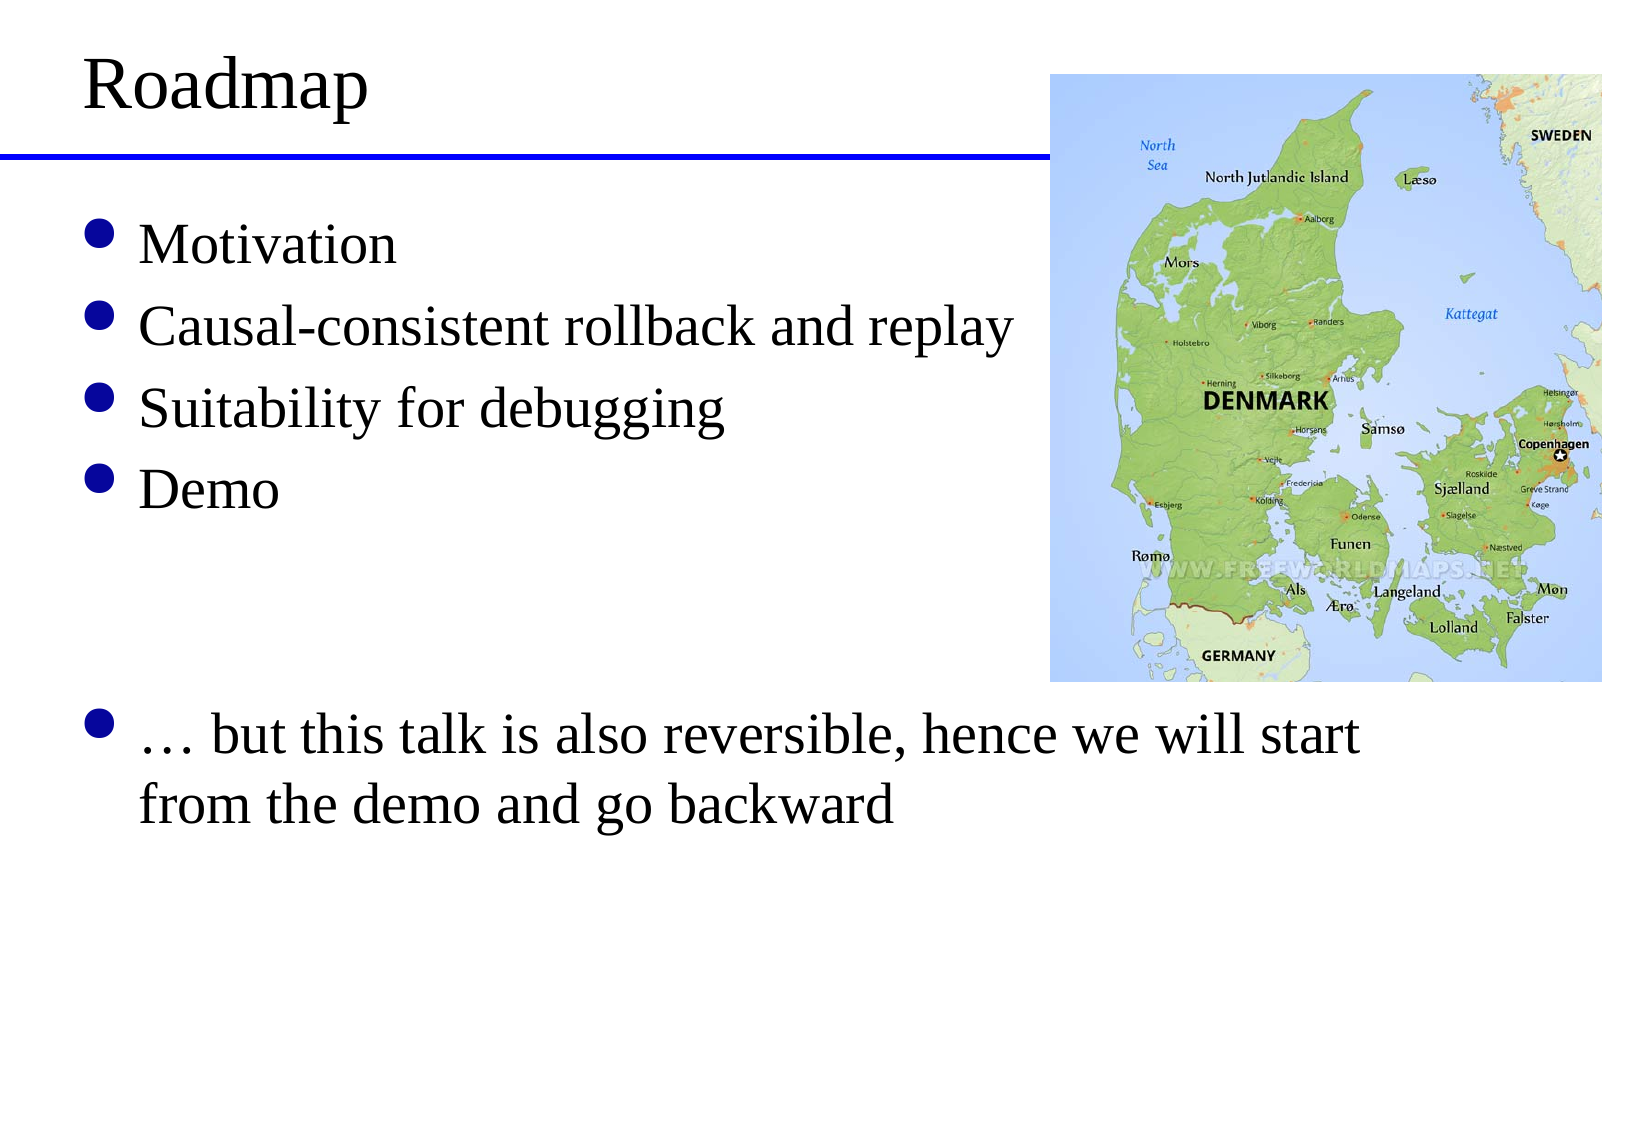

# Roadmap
Motivation
Causal-consistent rollback and replay
Suitability for debugging
Demo
… but this talk is also reversible, hence we will start from the demo and go backward